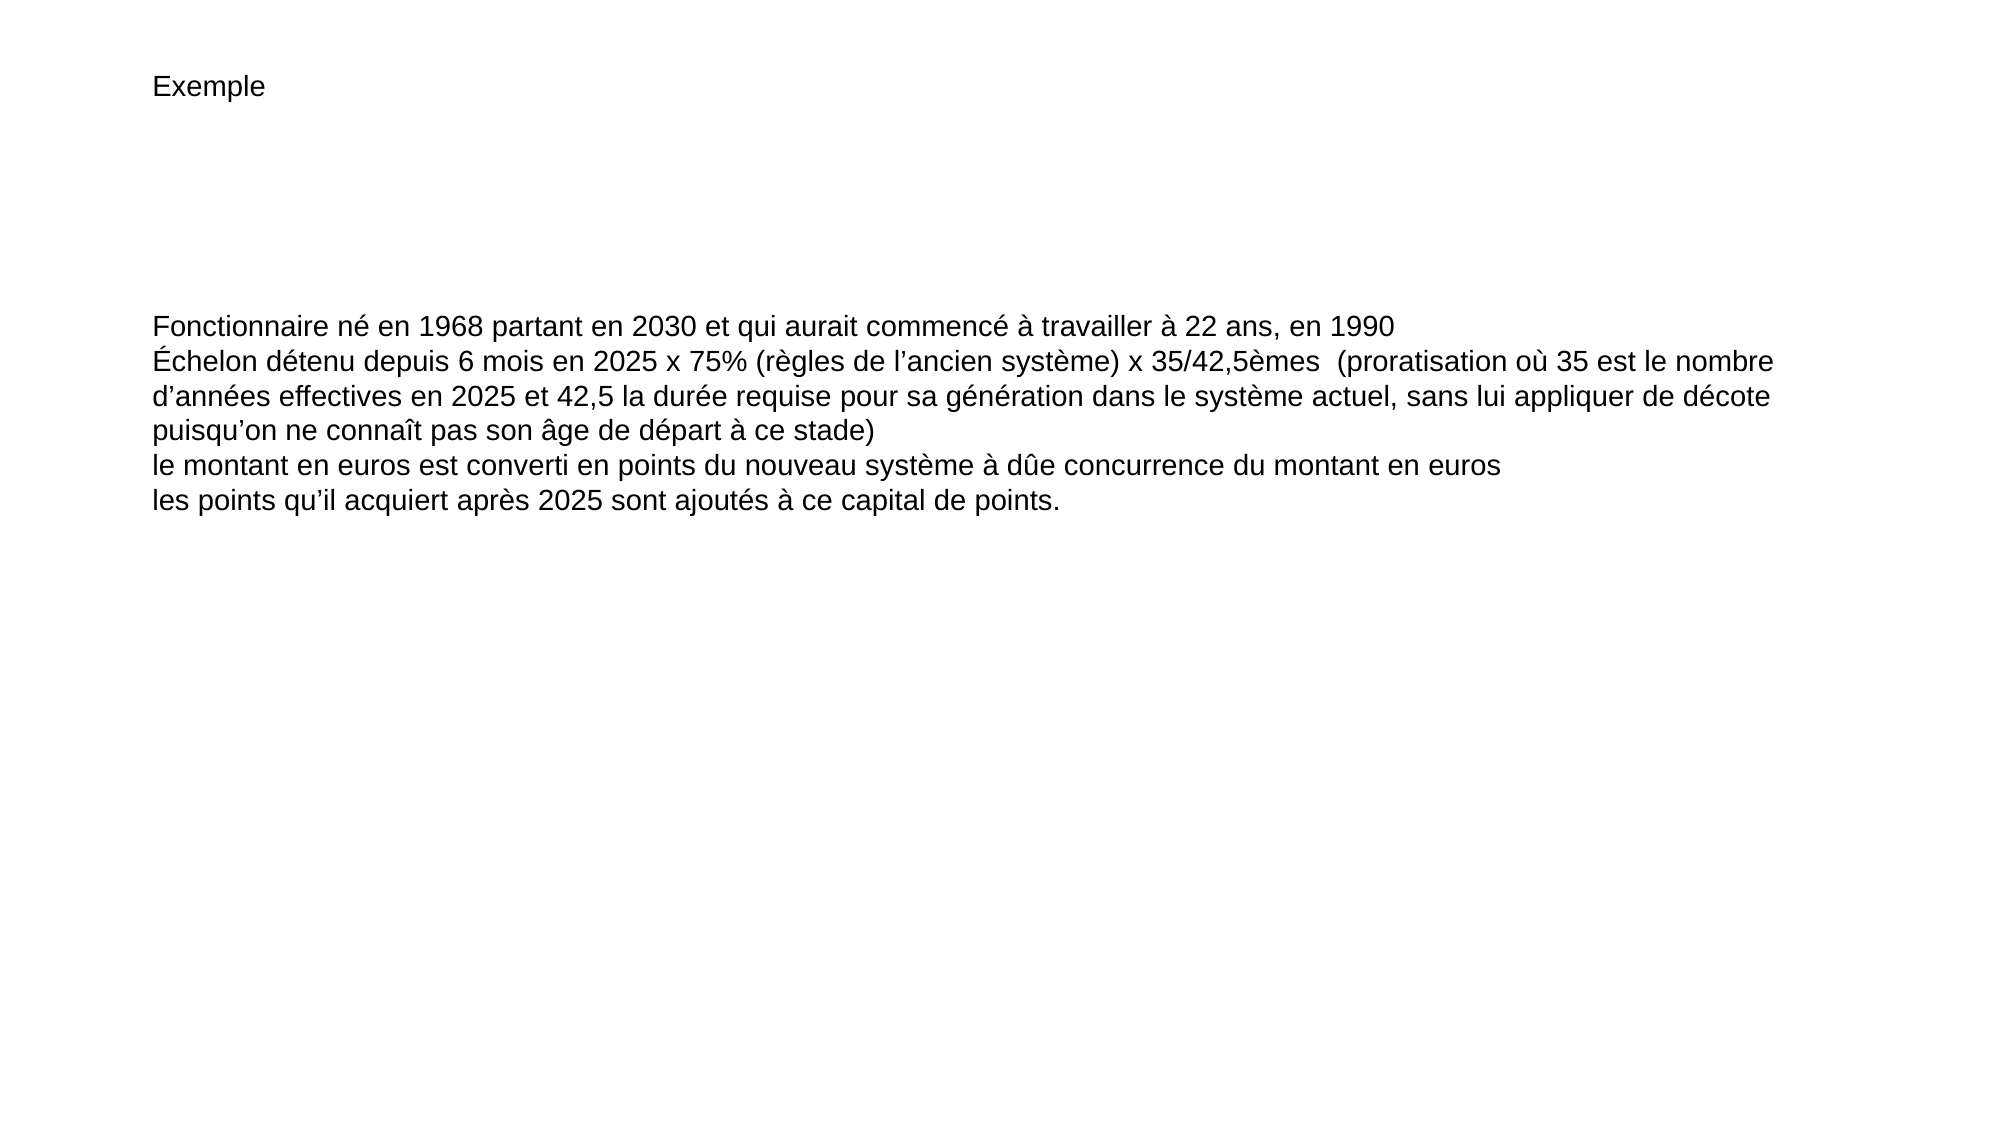

# Exemple
Fonctionnaire né en 1968 partant en 2030 et qui aurait commencé à travailler à 22 ans, en 1990
Échelon détenu depuis 6 mois en 2025 x 75% (règles de l’ancien système) x 35/42,5èmes (proratisation où 35 est le nombre d’années effectives en 2025 et 42,5 la durée requise pour sa génération dans le système actuel, sans lui appliquer de décote puisqu’on ne connaît pas son âge de départ à ce stade)
le montant en euros est converti en points du nouveau système à dûe concurrence du montant en euros
les points qu’il acquiert après 2025 sont ajoutés à ce capital de points.